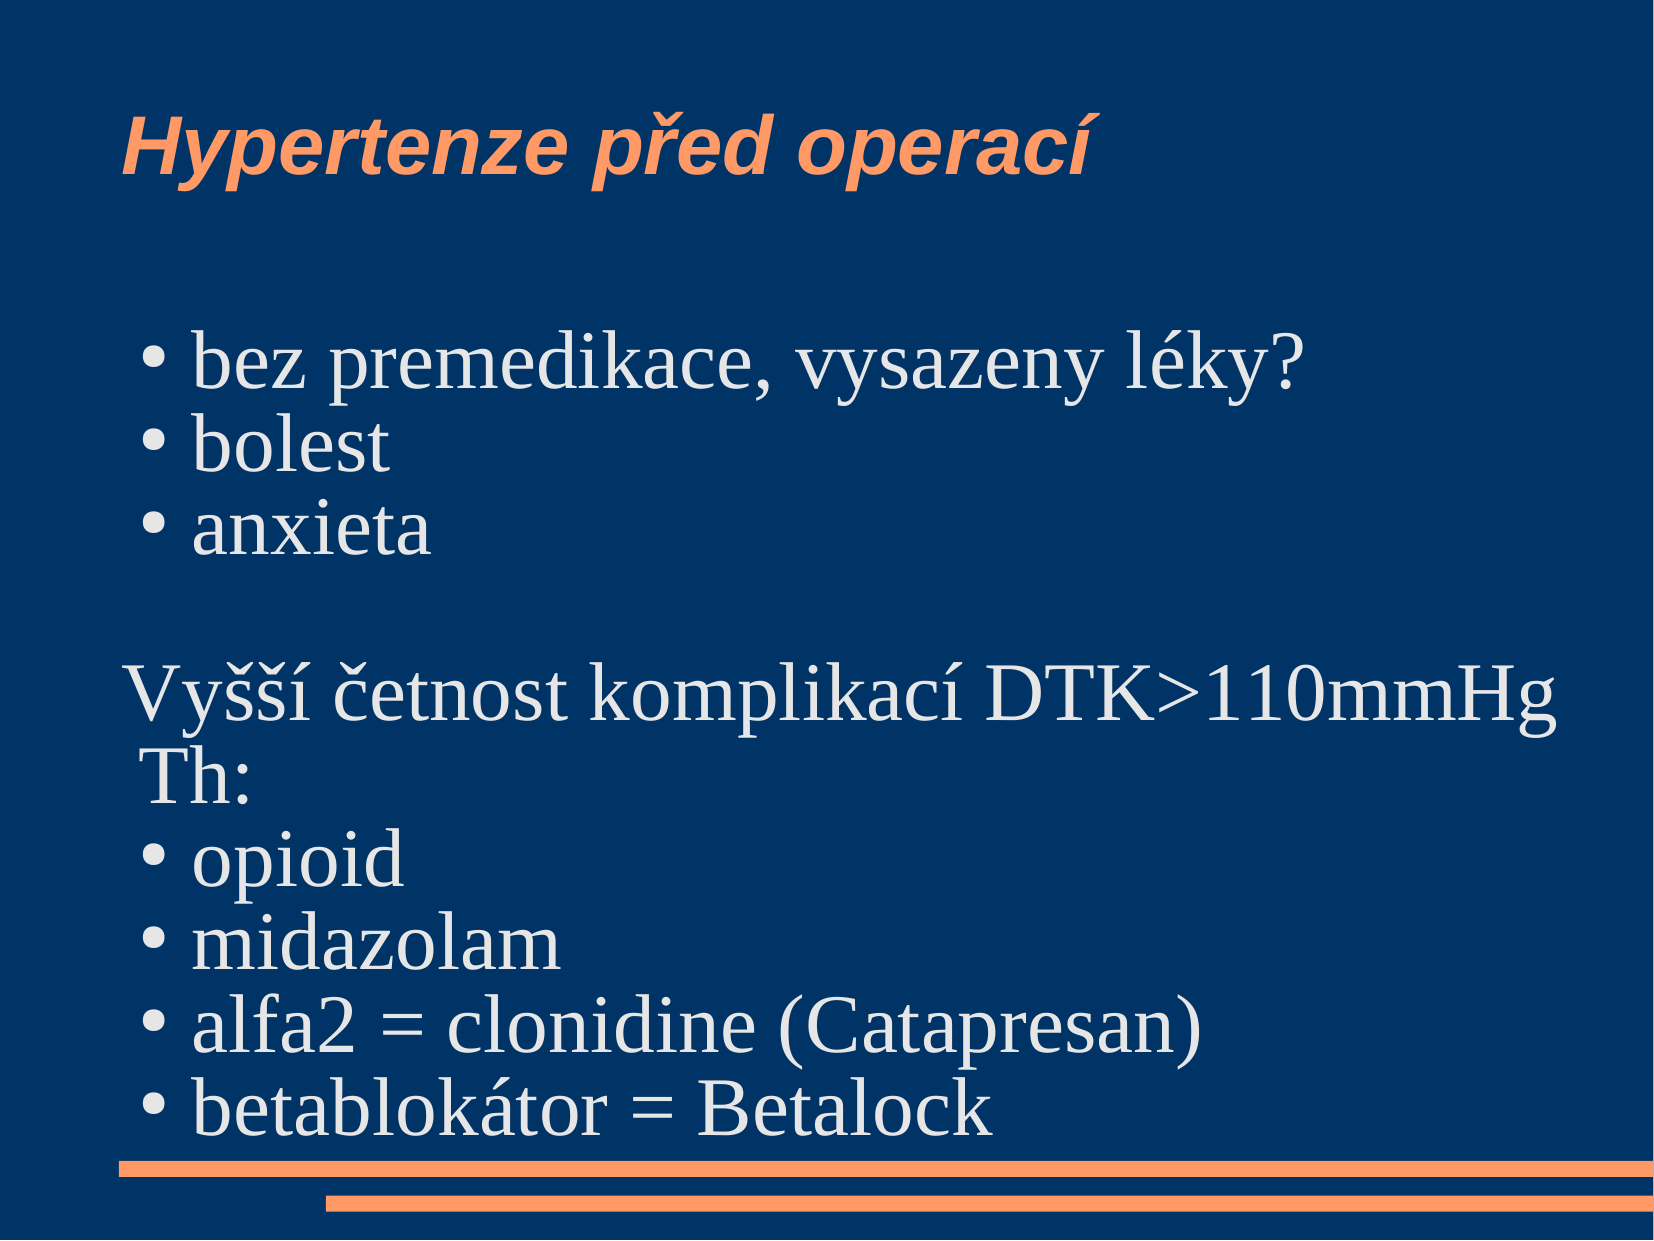

# Hypertenze před operací
bez premedikace, vysazeny léky?
bolest
anxieta
Vyšší četnost komplikací DTK>110mmHg
Th:
opioid
midazolam
alfa2 = clonidine (Catapresan)
betablokátor = Betalock